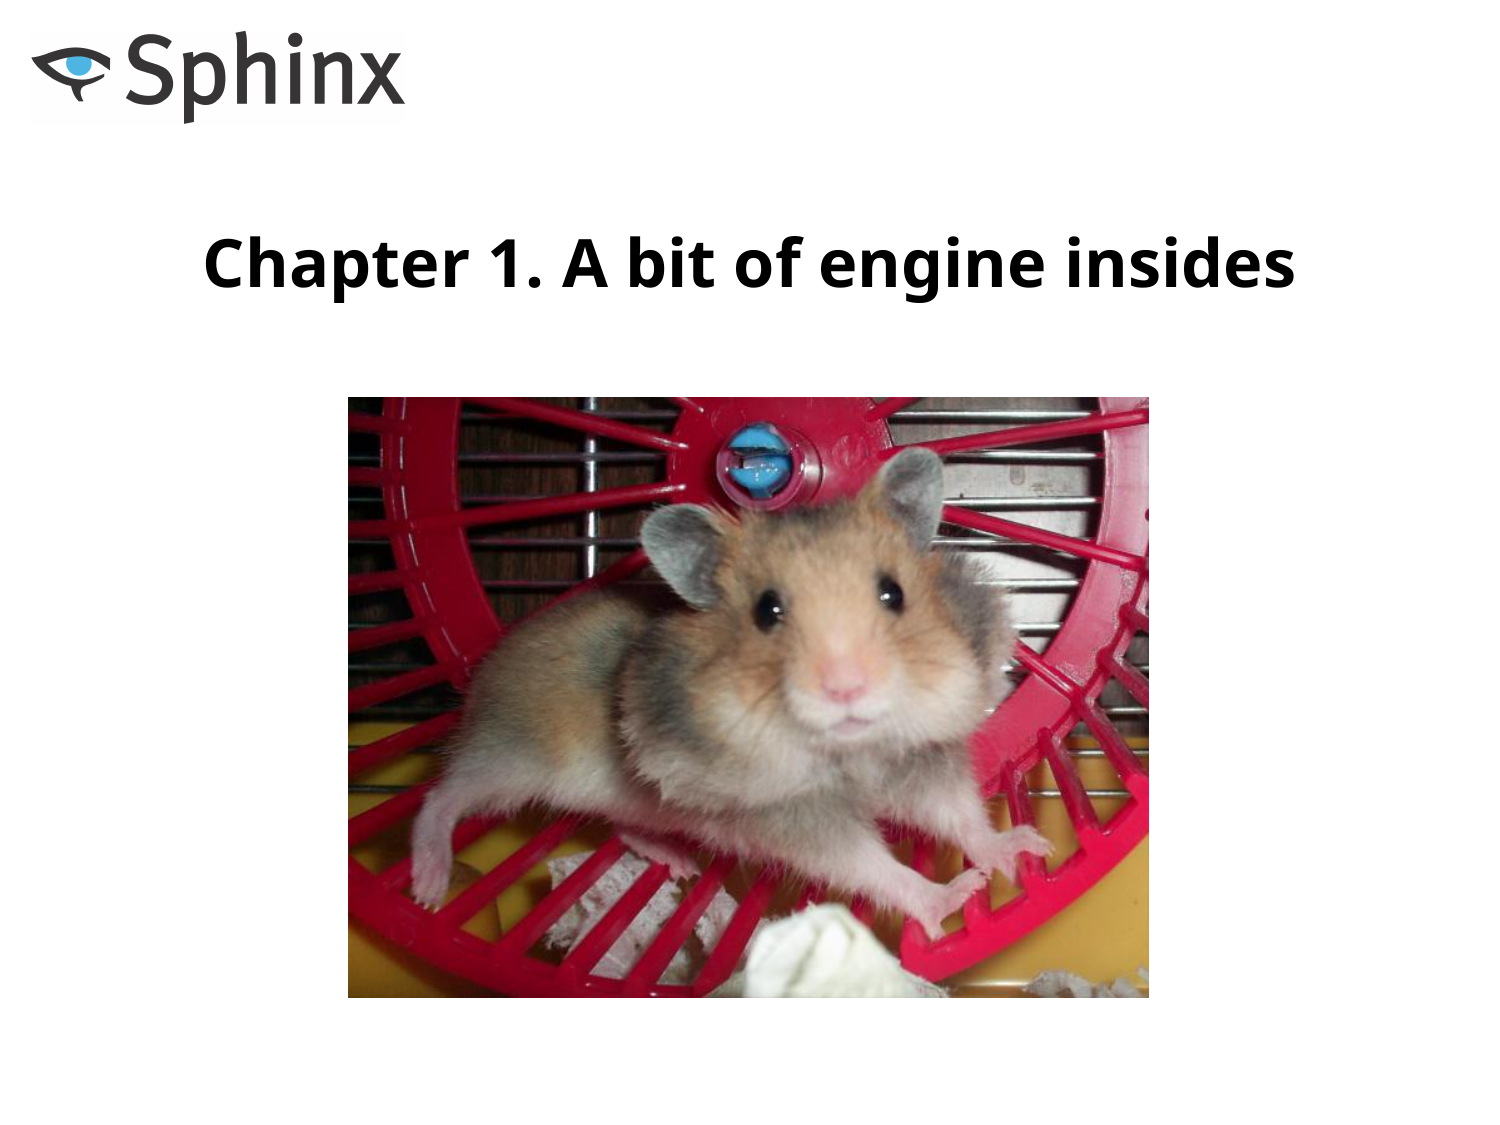

# Chapter 1. A bit of engine insides